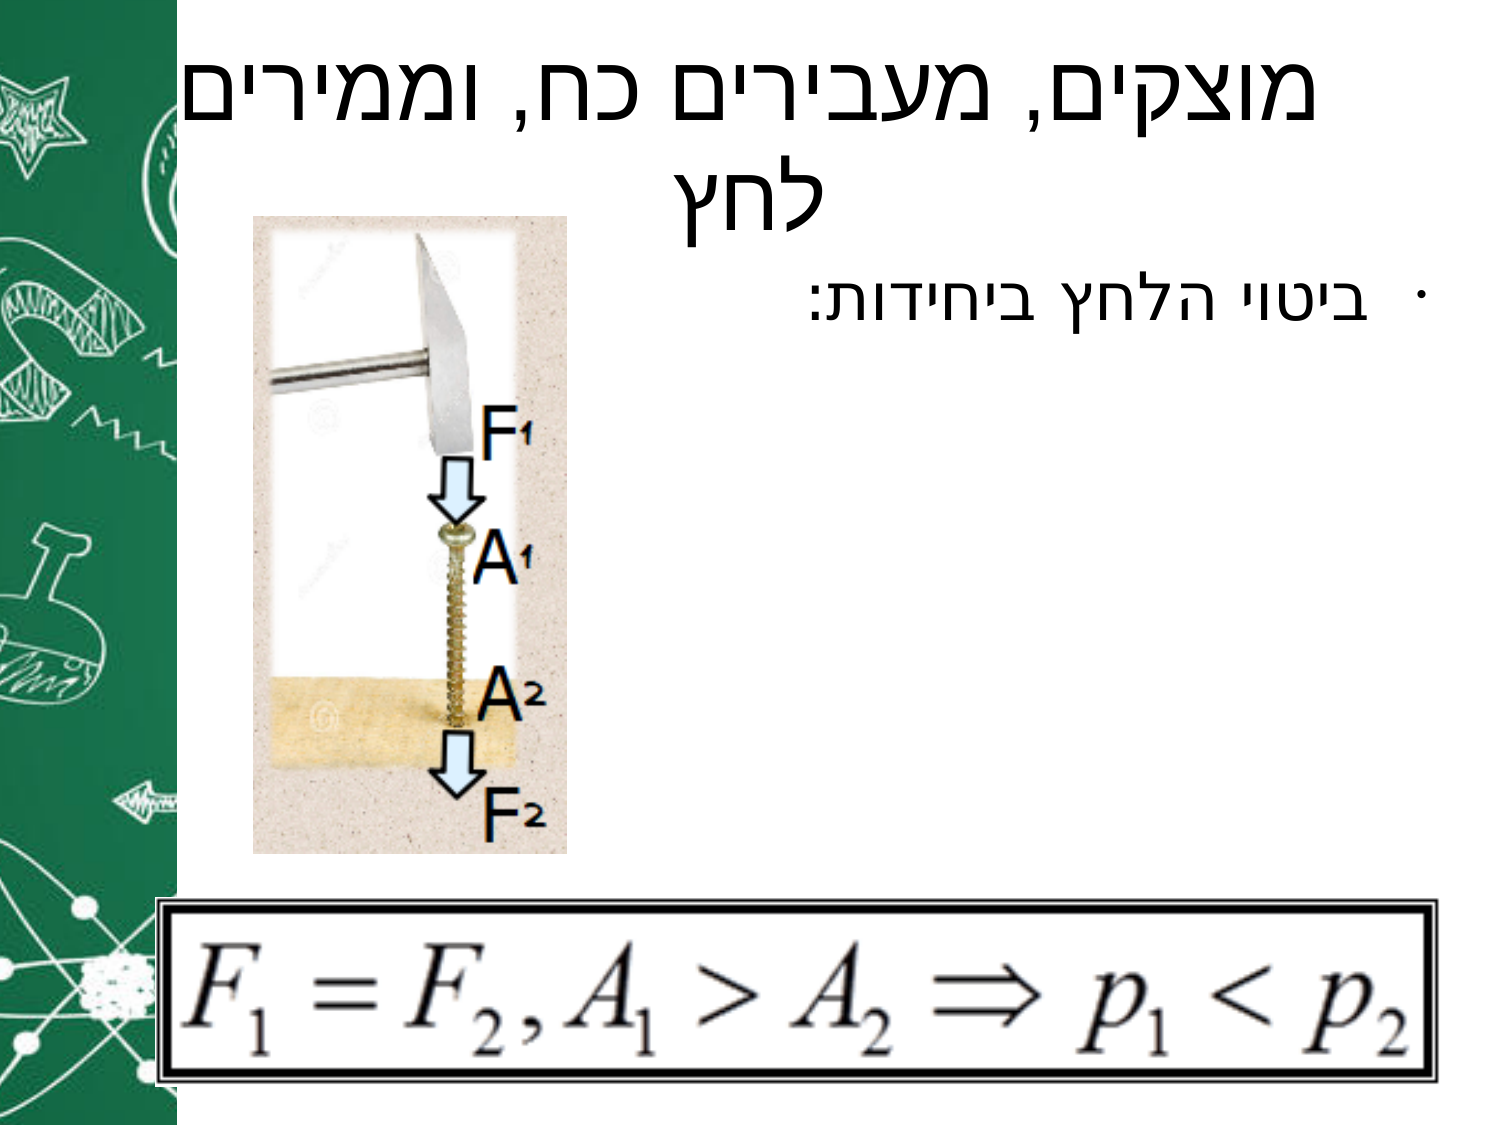

# מוצקים, מעבירים כח, וממירים לחץ
ביטוי הלחץ ביחידות: